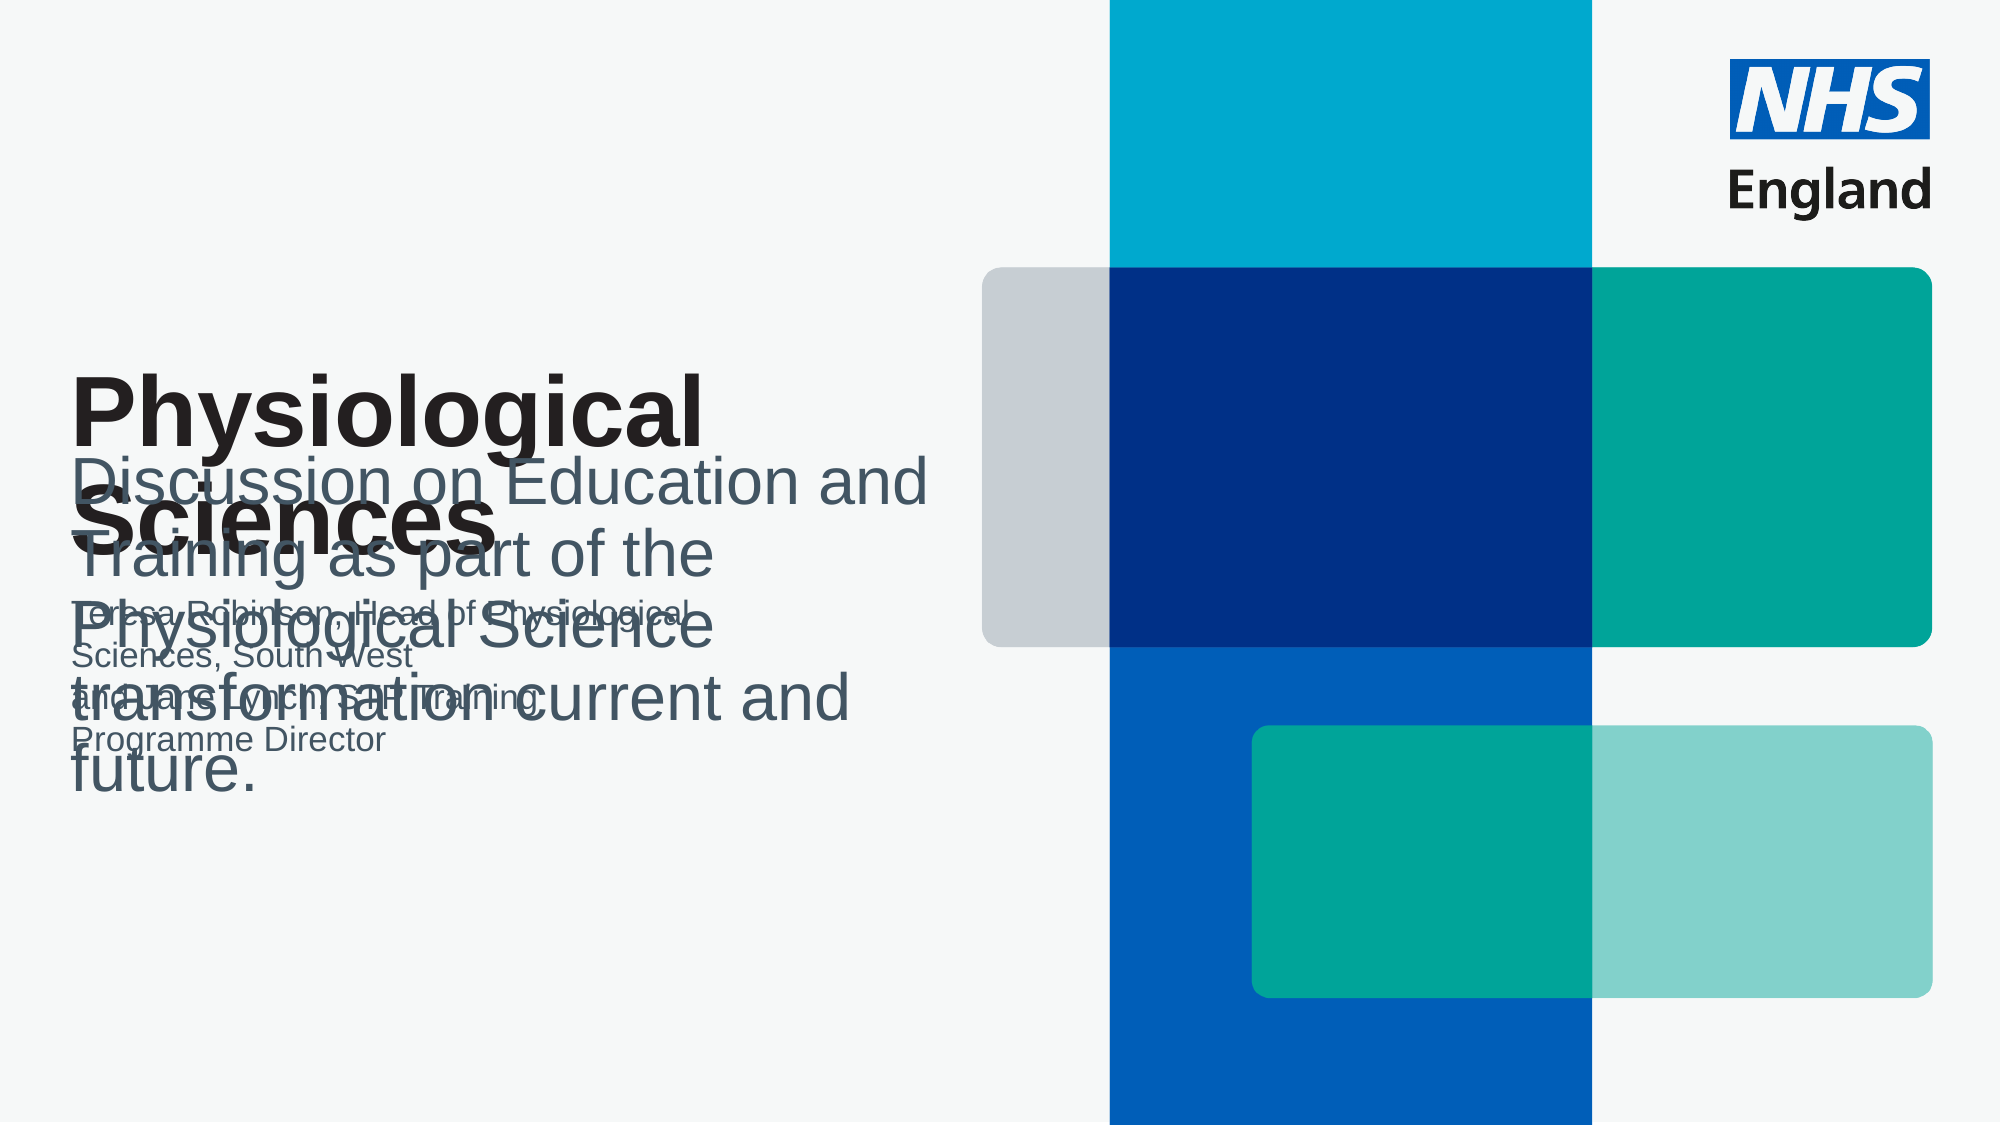

# Physiological Sciences
Discussion on Education and Training as part of the Physiological Science transformation current and future.
Teresa Robinson, Head of Physiological Sciences, South West
and Jane Lynch, STP Training Programme Director